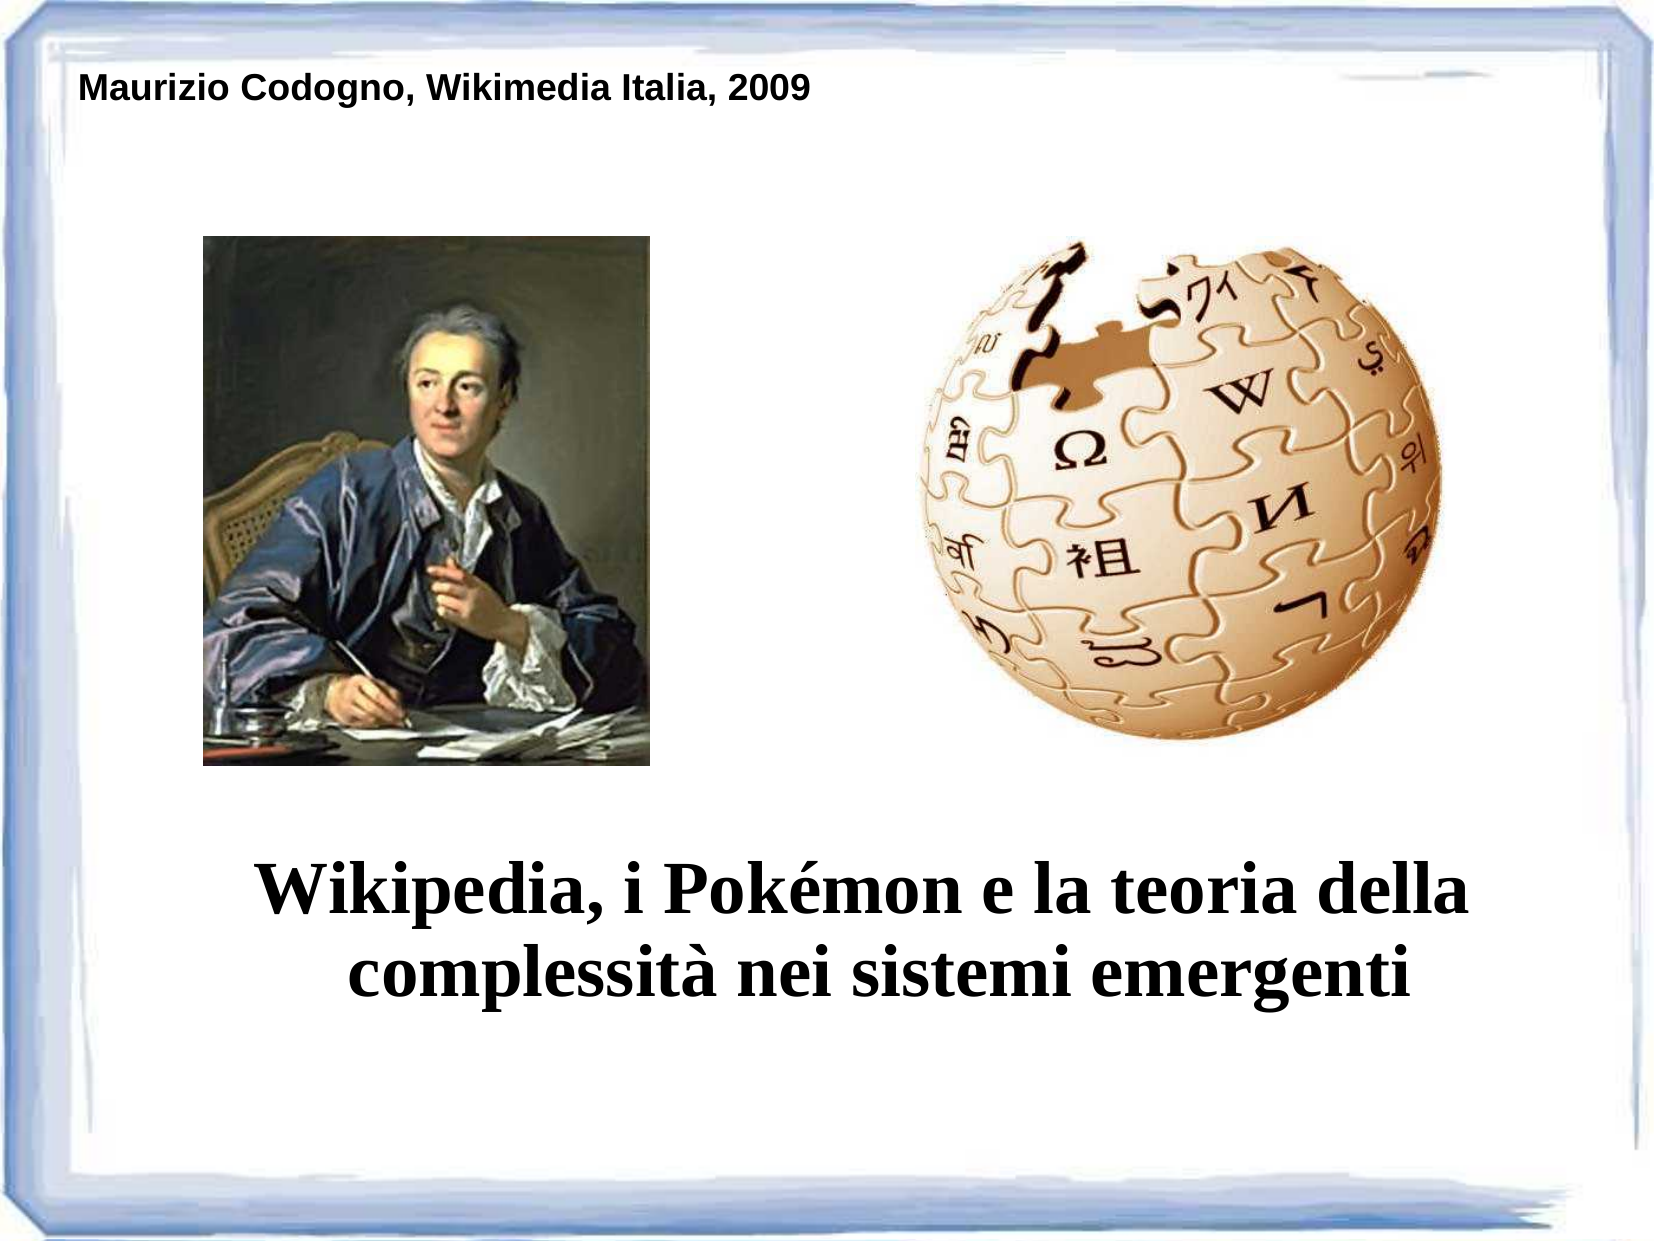

Maurizio Codogno, Wikimedia Italia, 2009
# Wikipedia, i Pokémon e la teoria della complessità nei sistemi emergenti